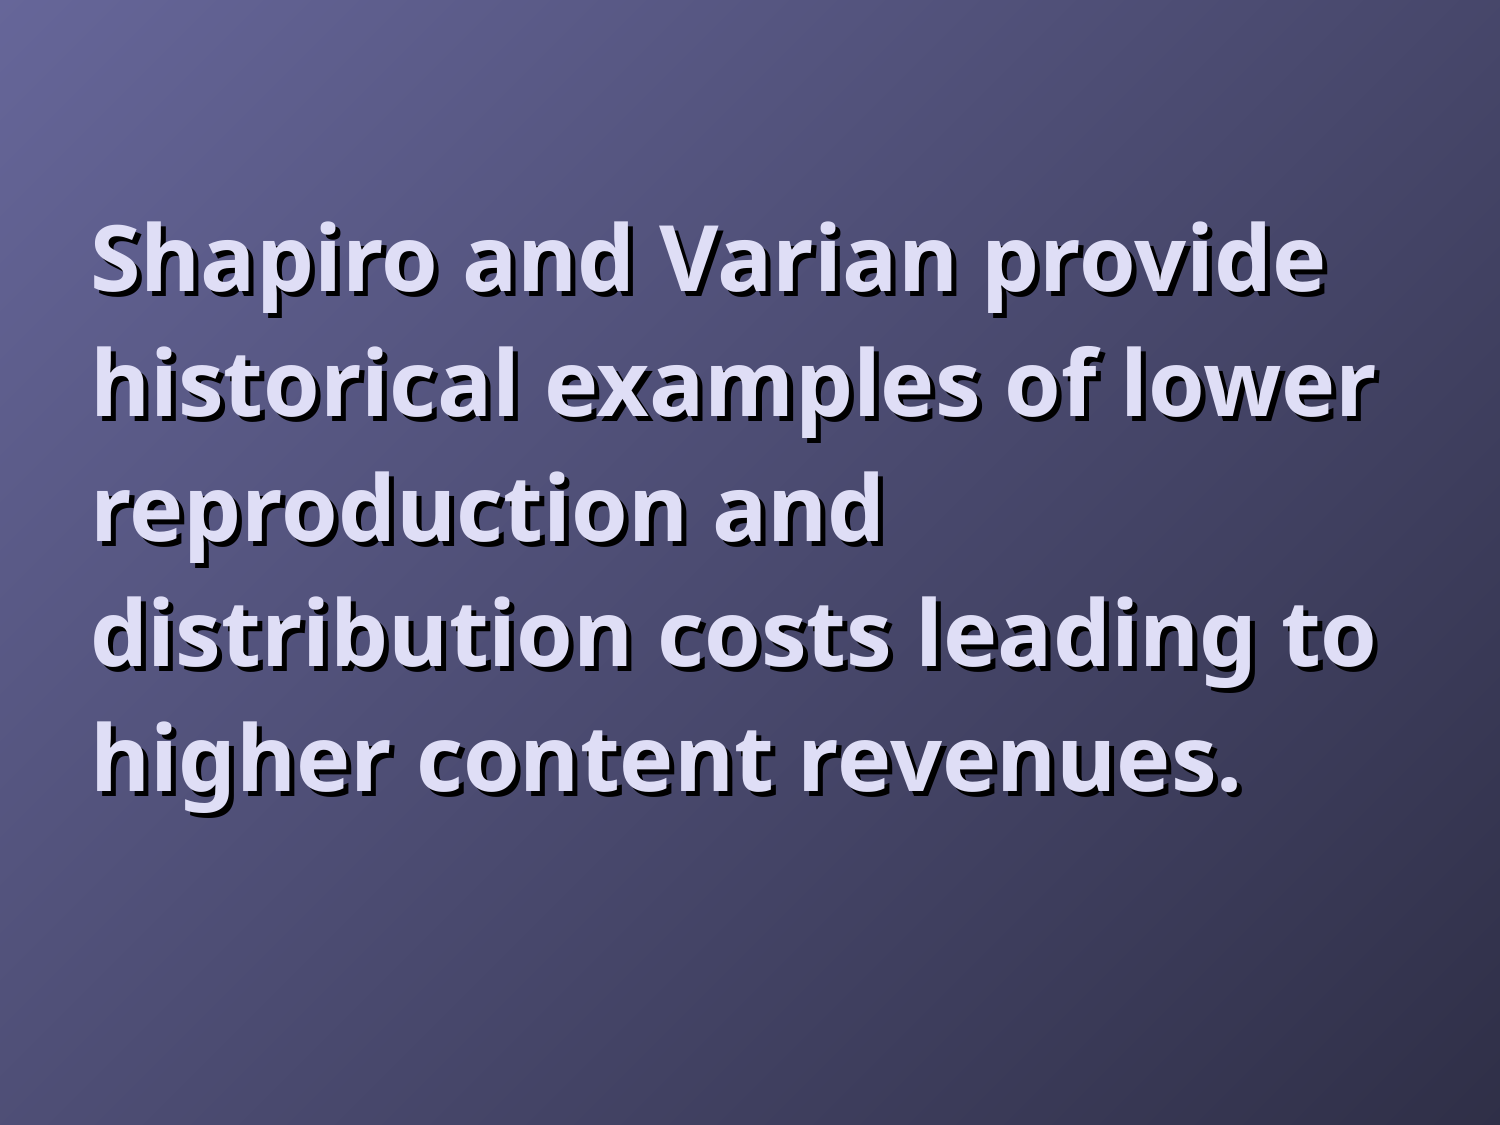

# Shapiro and Varian provide historical examples of lower reproduction and distribution costs leading to higher content revenues.